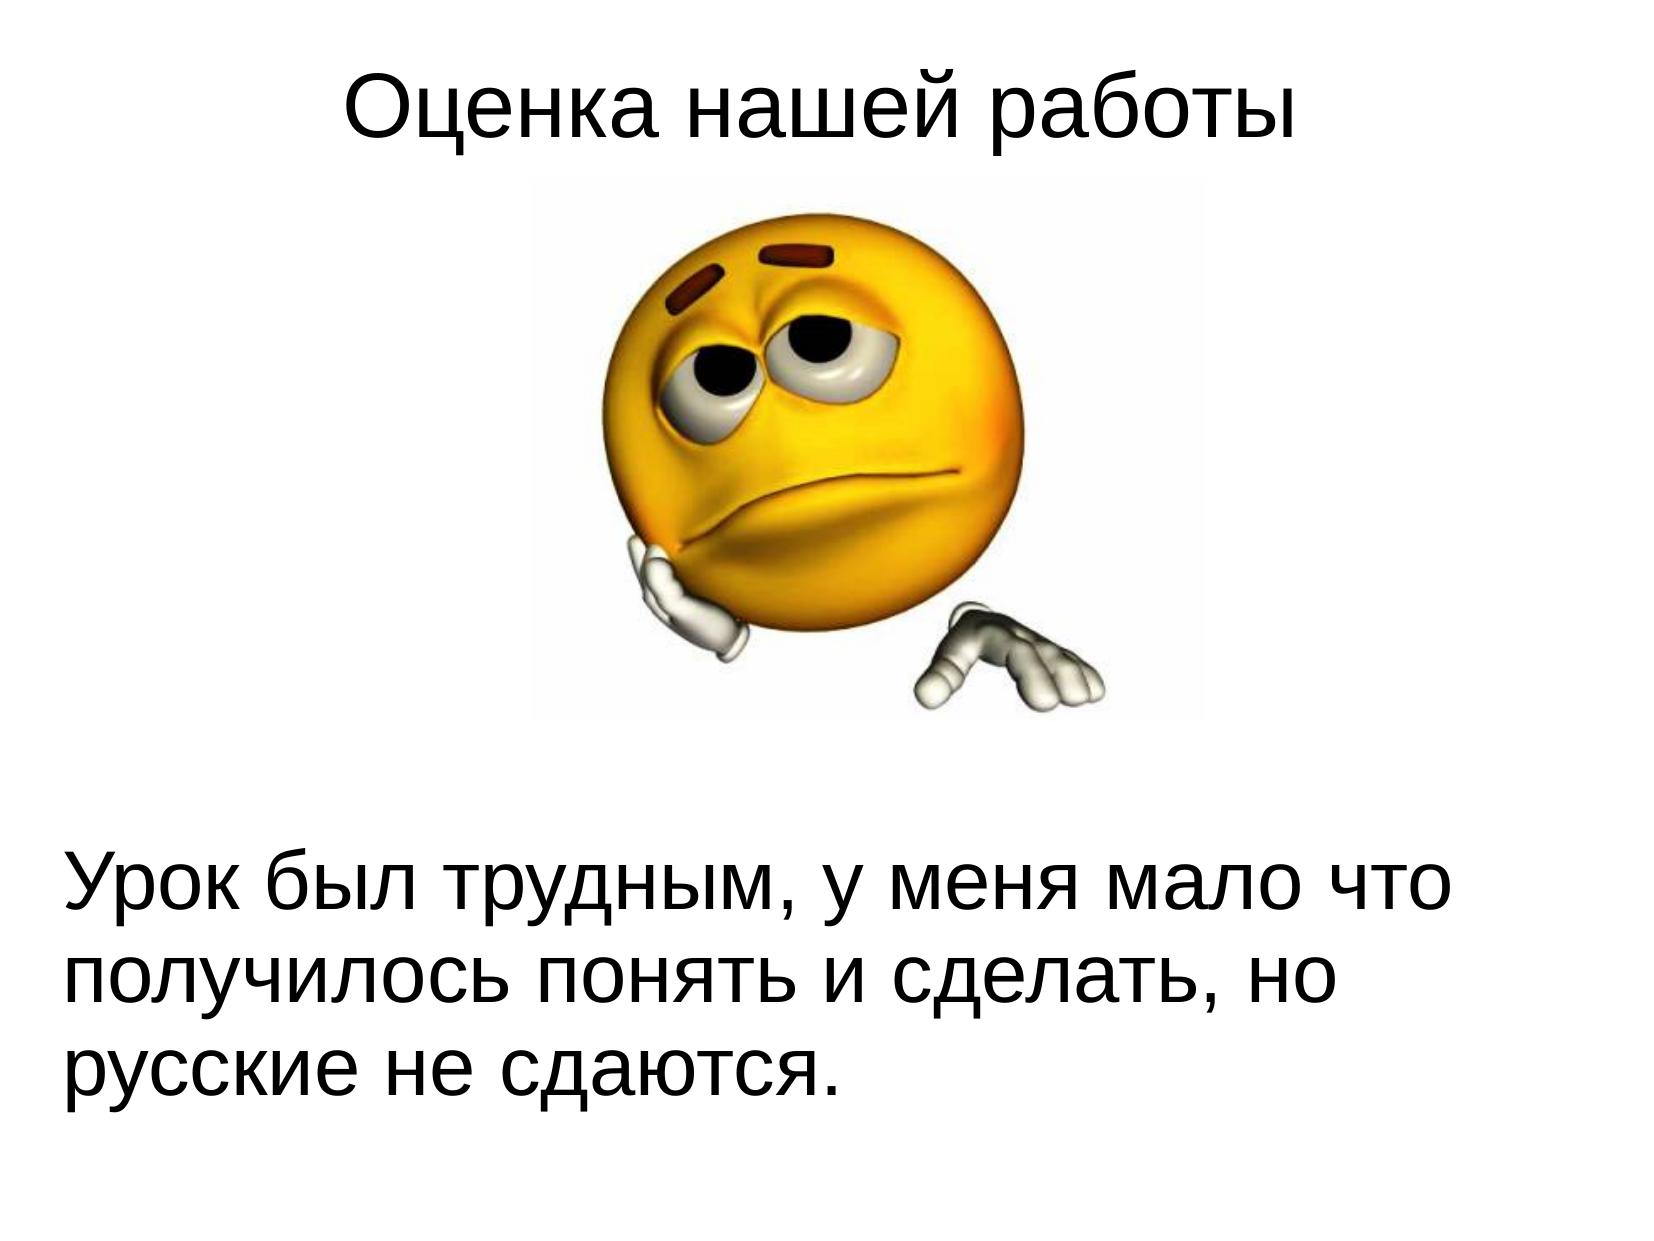

Оценка нашей работы
Урок был трудным, у меня мало что получилось понять и сделать, но русские не сдаются.